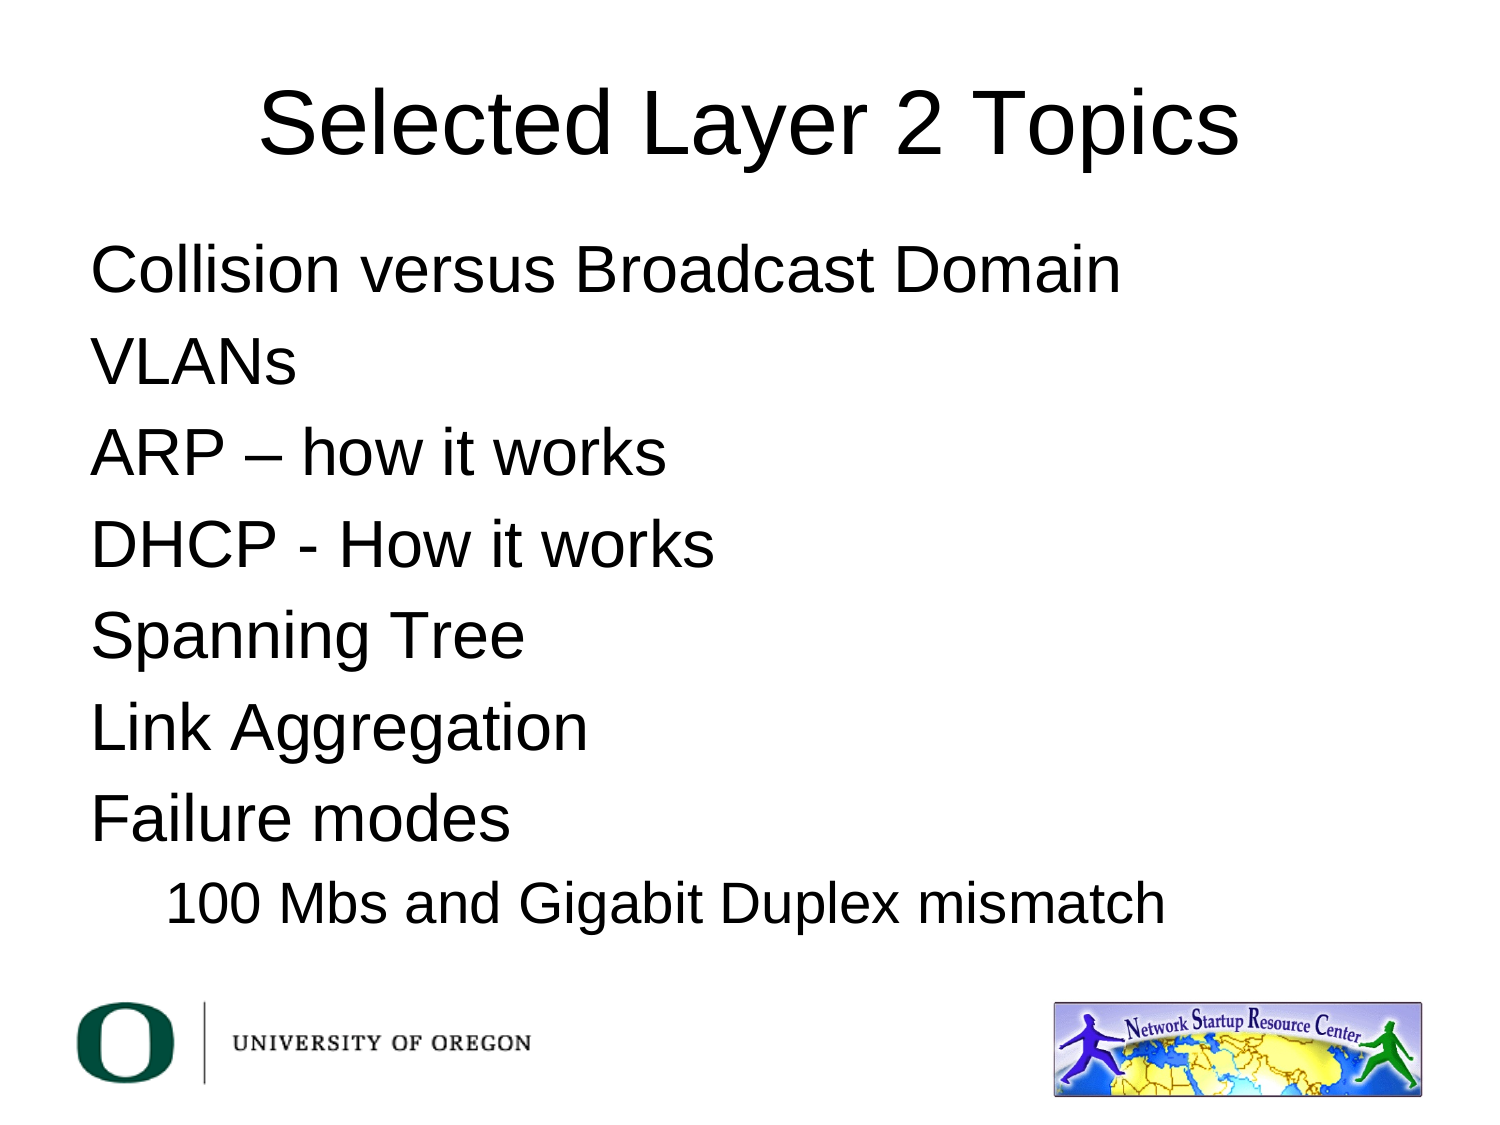

# Selected Layer 2 Topics
Collision versus Broadcast Domain
VLANs
ARP – how it works
DHCP - How it works
Spanning Tree
Link Aggregation
Failure modes
100 Mbs and Gigabit Duplex mismatch